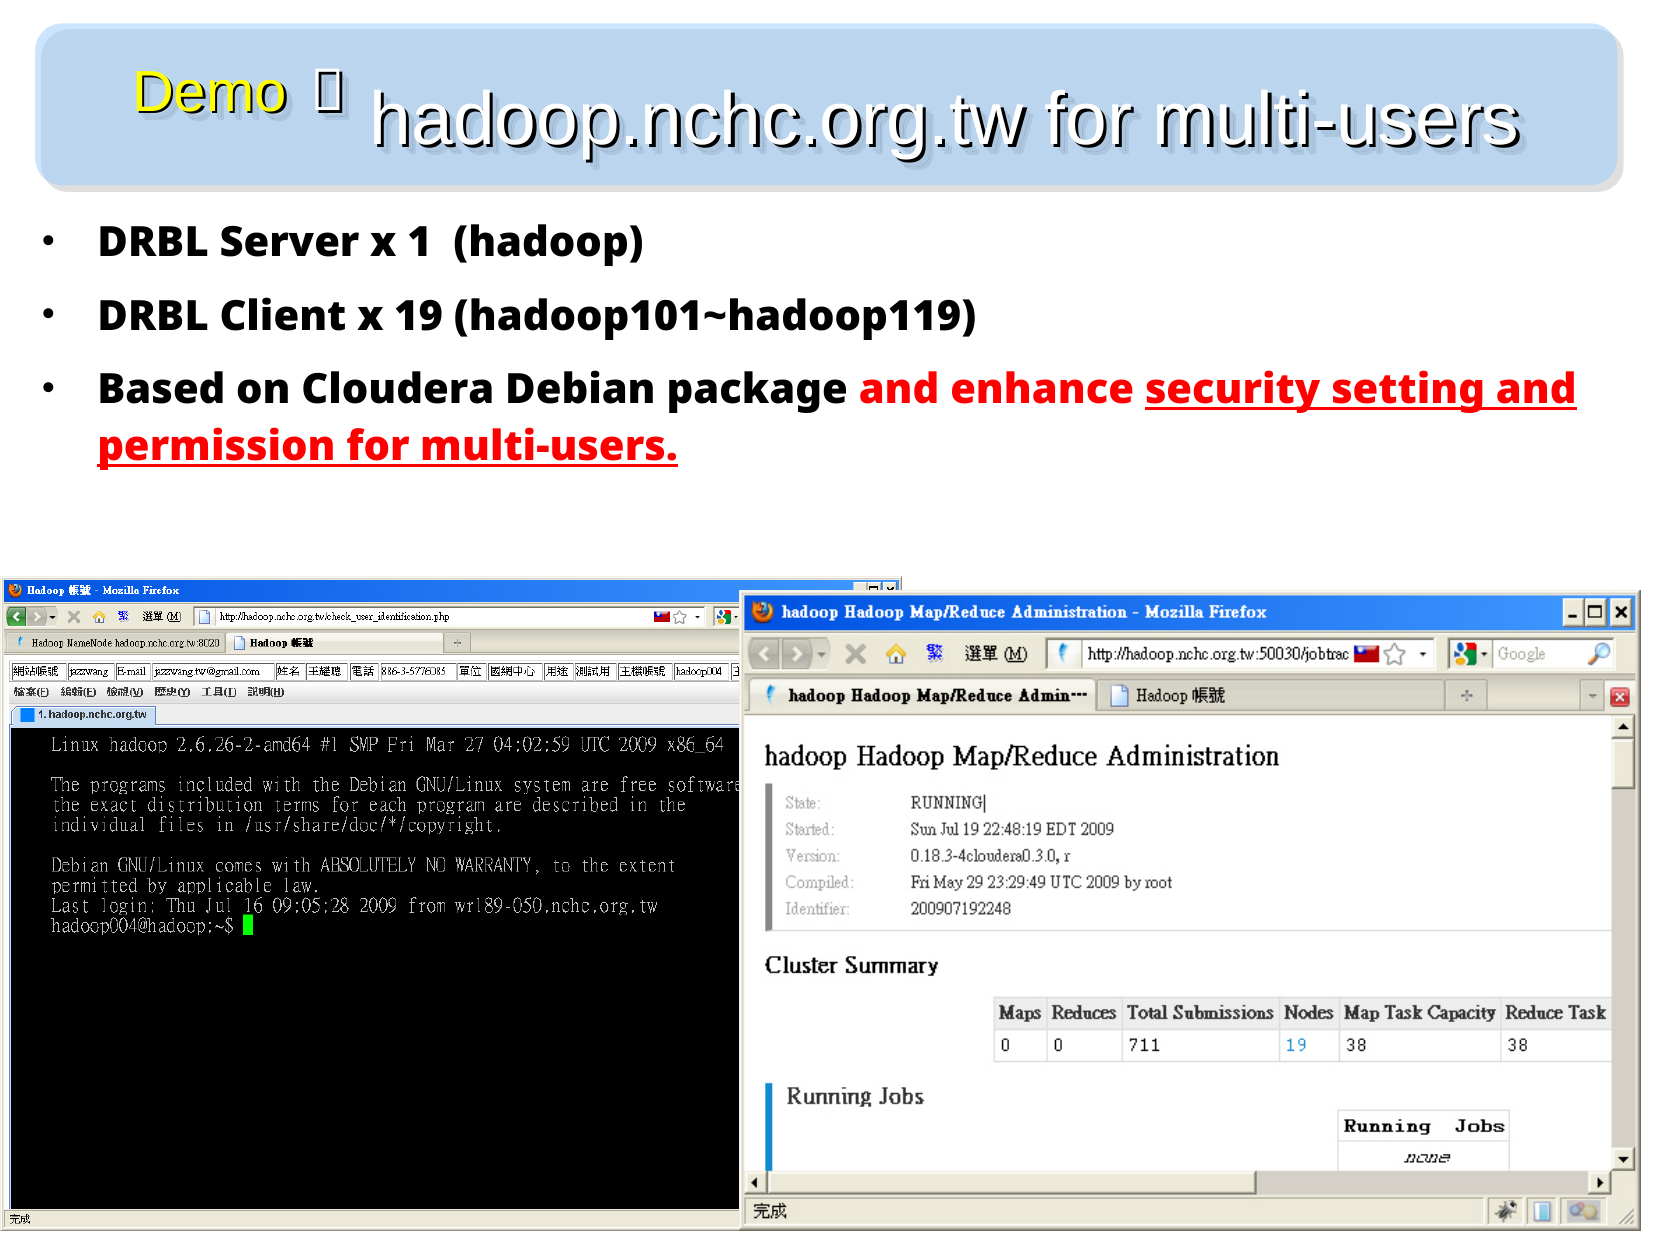

Demo：hadoop.nchc.org.tw for multi-users
# DRBL Server x 1 (hadoop)
DRBL Client x 19 (hadoop101~hadoop119)
Based on Cloudera Debian package and enhance security setting and permission for multi-users.
59